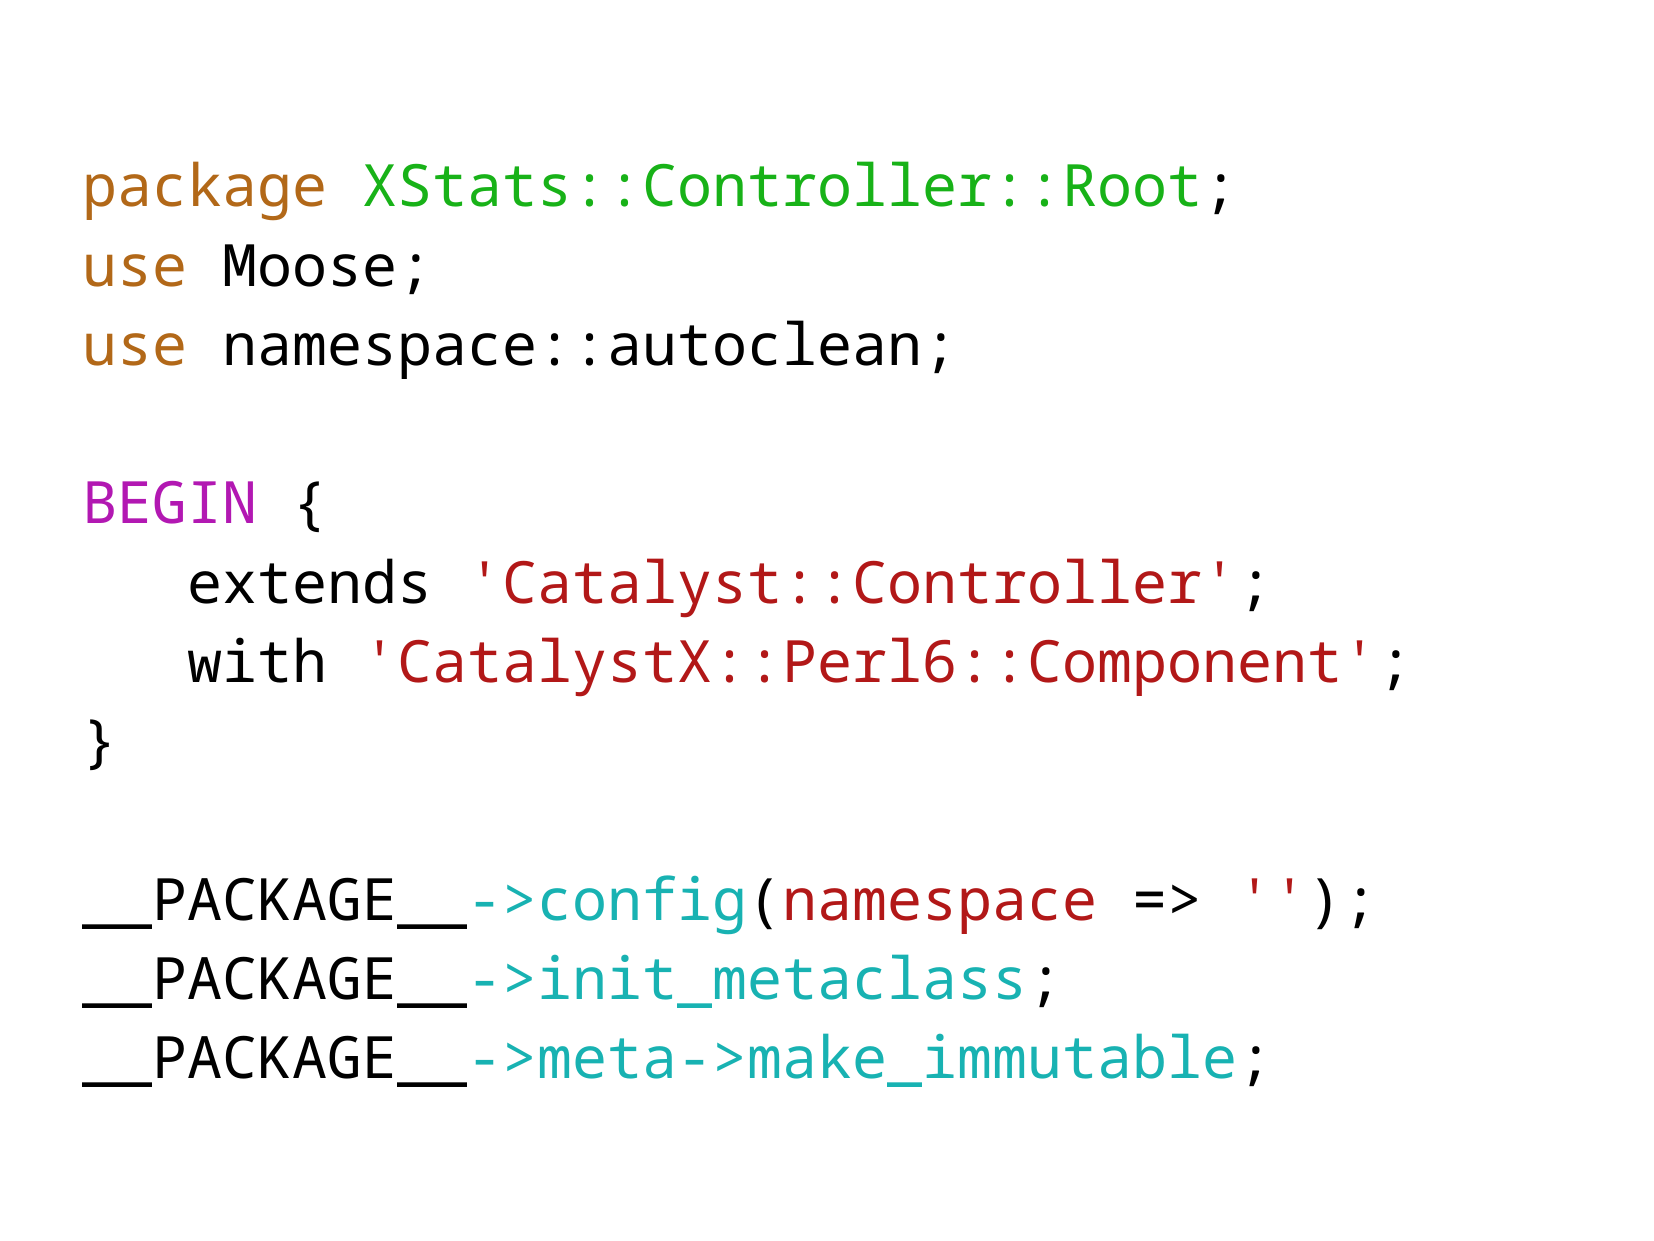

# package XStats::Controller::Root; use Moose; use namespace::autoclean; BEGIN { extends 'Catalyst::Controller'; with 'CatalystX::Perl6::Component'; } __PACKAGE__->config(namespace => ''); __PACKAGE__->init_metaclass; __PACKAGE__->meta->make_immutable;